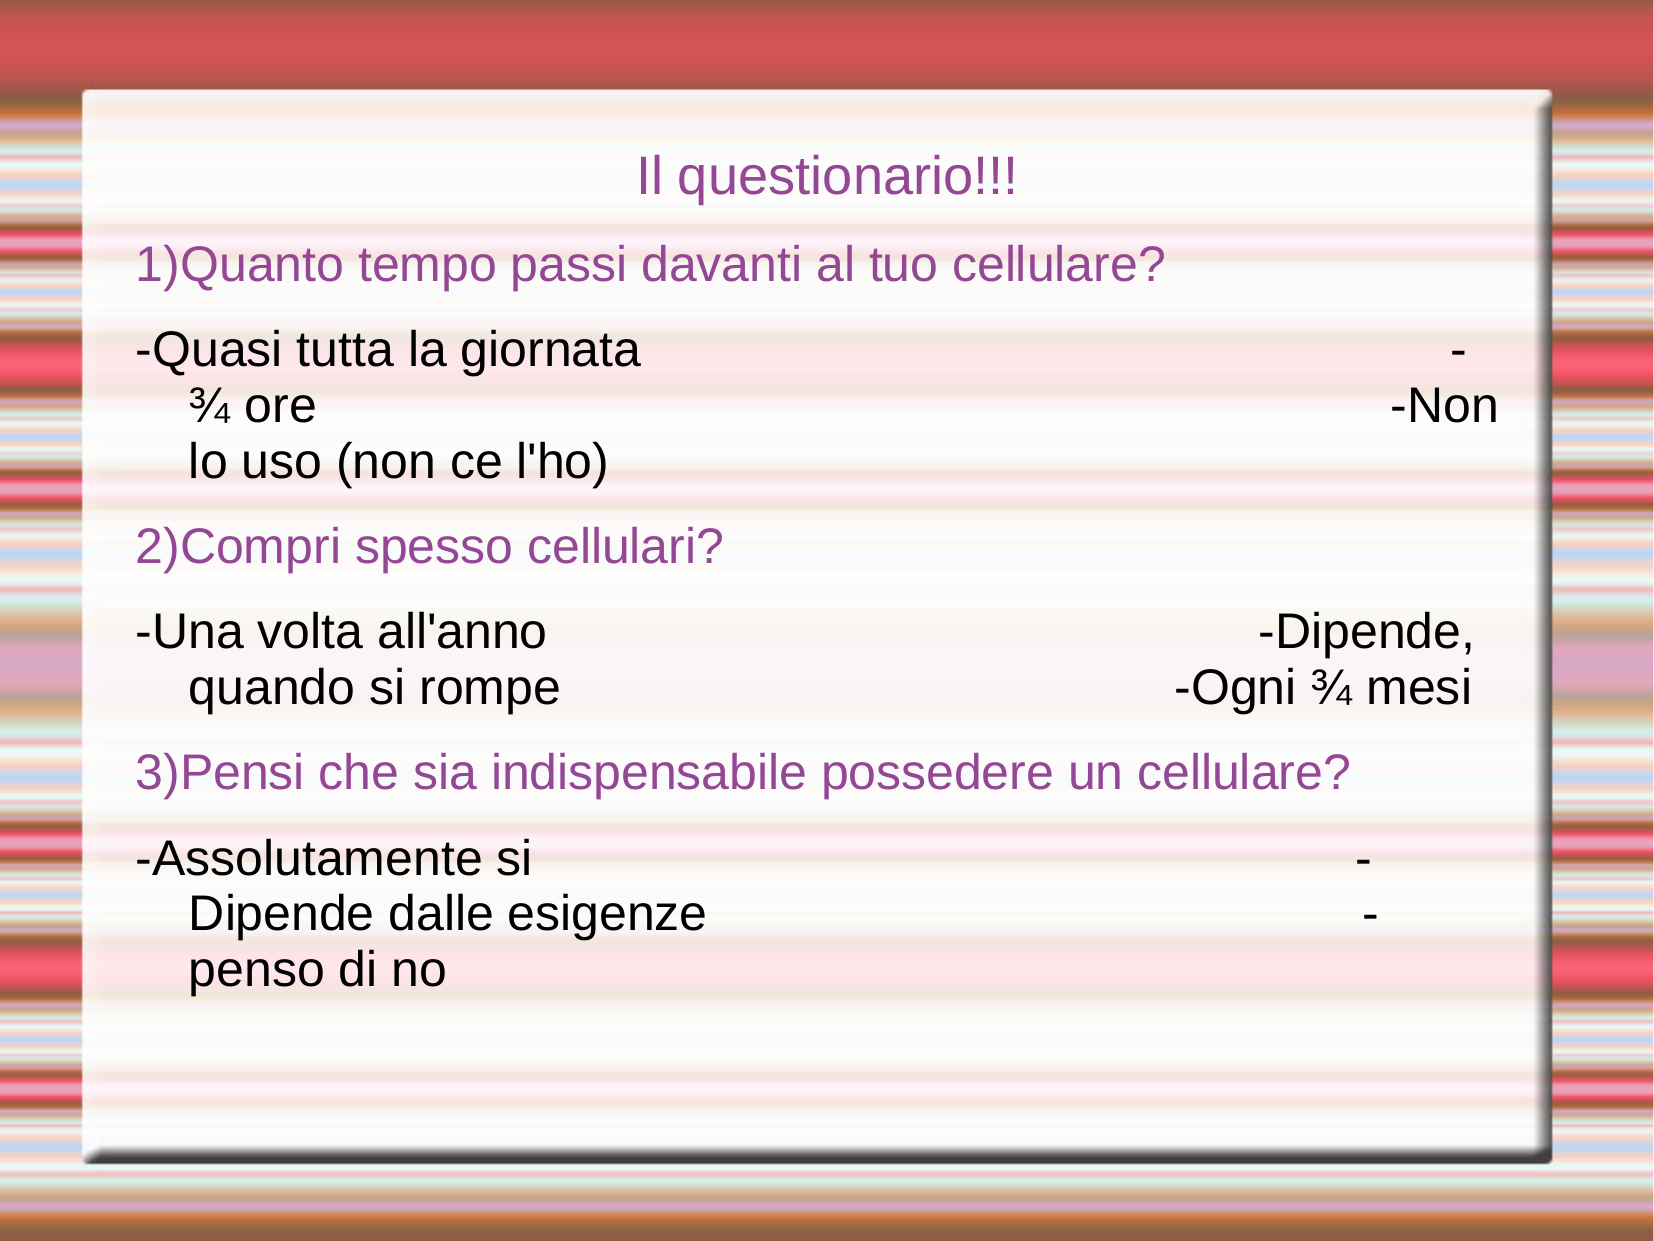

# Il questionario!!!
1)Quanto tempo passi davanti al tuo cellulare?
-Quasi tutta la giornata -¾ ore -Non lo uso (non ce l'ho)
2)Compri spesso cellulari?
-Una volta all'anno -Dipende, quando si rompe -Ogni ¾ mesi
3)Pensi che sia indispensabile possedere un cellulare?
-Assolutamente si -Dipende dalle esigenze -penso di no